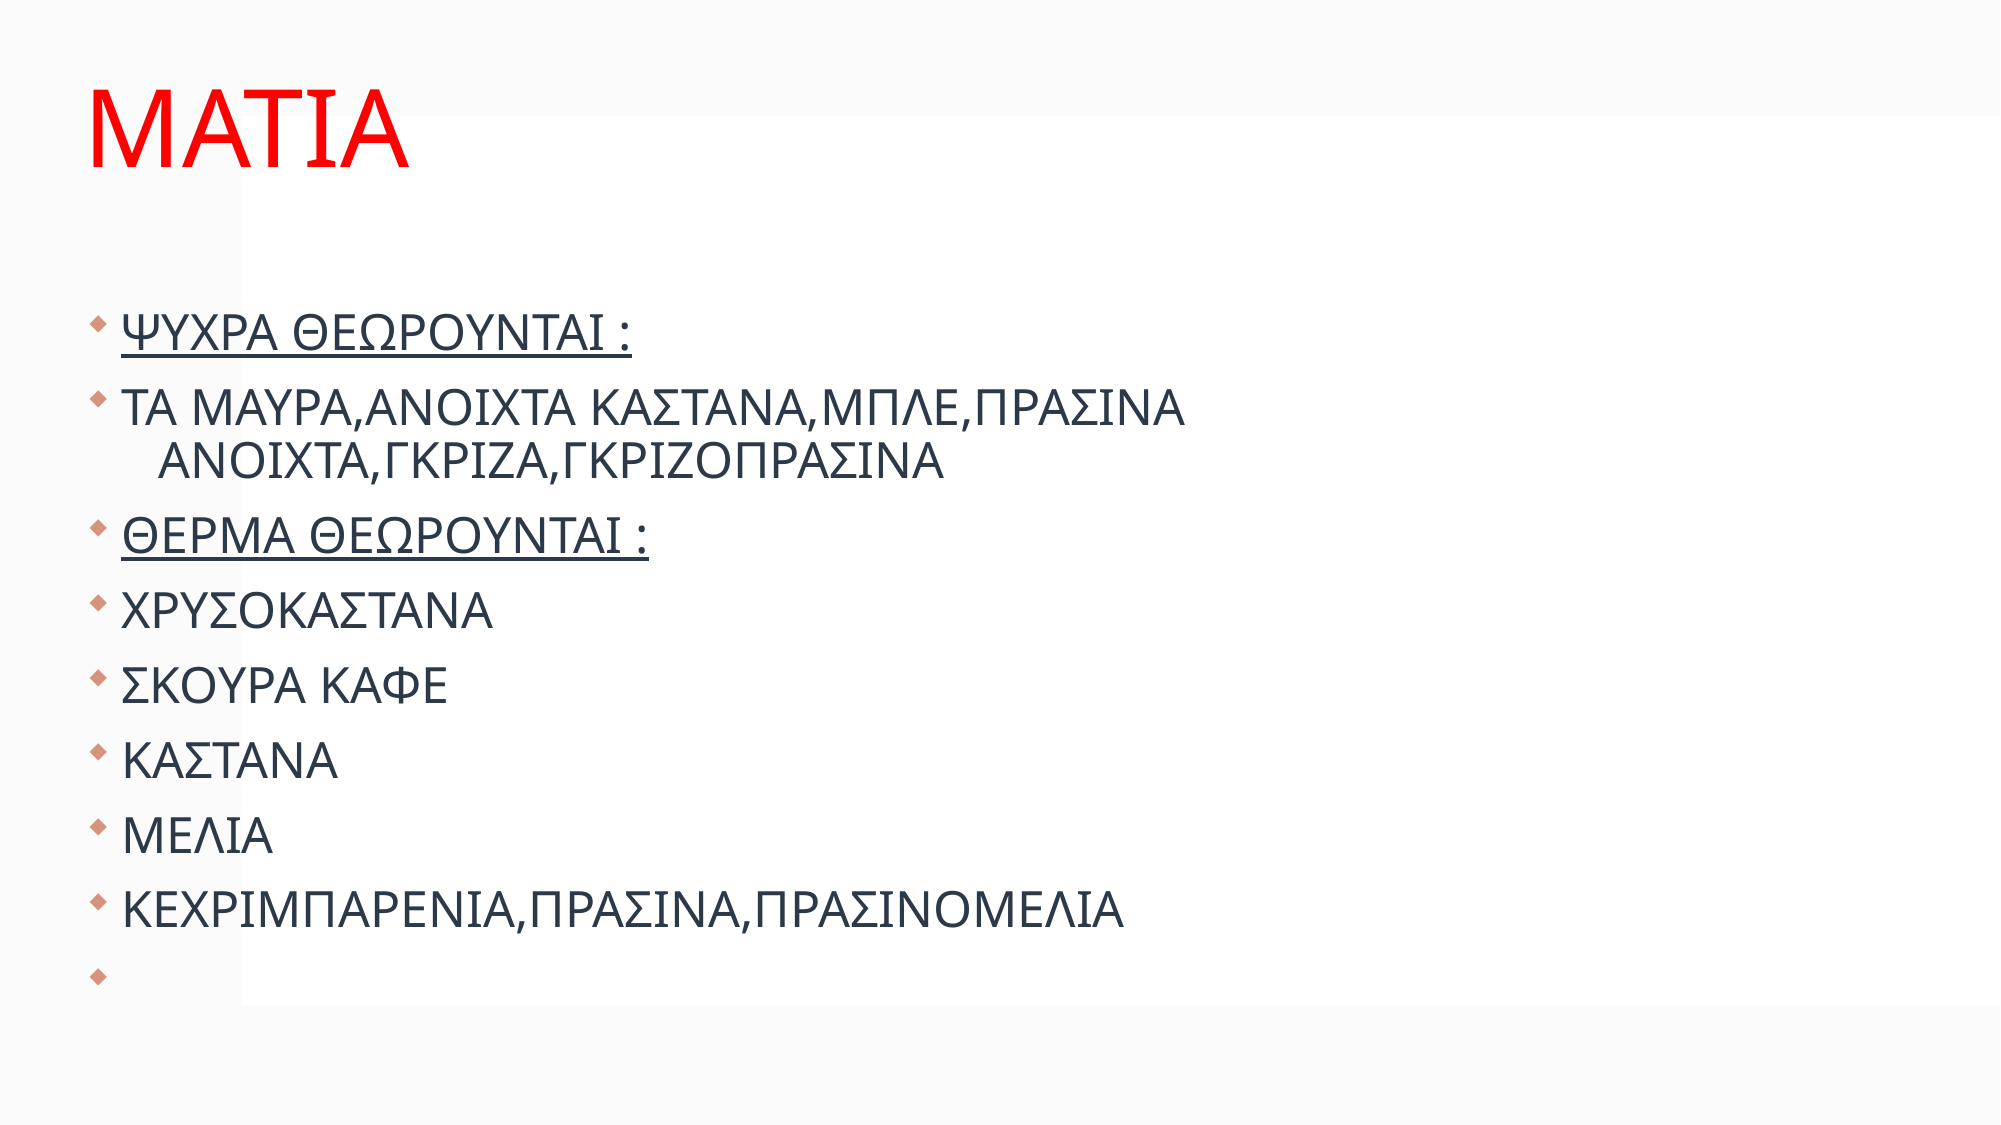

# ΜΑΤΙΑ
ΨΥΧΡΑ ΘΕΩΡΟΥΝΤΑΙ :
ΤΑ ΜΑΥΡΑ,ΑΝΟΙΧΤΑ ΚΑΣΤΑΝΑ,ΜΠΛΕ,ΠΡΑΣΙΝΑ ΑΝΟΙΧΤΑ,ΓΚΡΙΖΑ,ΓΚΡΙΖΟΠΡΑΣΙΝΑ
ΘΕΡΜΑ ΘΕΩΡΟΥΝΤΑΙ :
ΧΡΥΣΟΚΑΣΤΑΝΑ
ΣΚΟΥΡΑ ΚΑΦΕ
ΚΑΣΤΑΝΑ
ΜΕΛΙΑ
ΚΕΧΡΙΜΠΑΡΕΝΙΑ,ΠΡΑΣΙΝΑ,ΠΡΑΣΙΝΟΜΕΛΙΑ